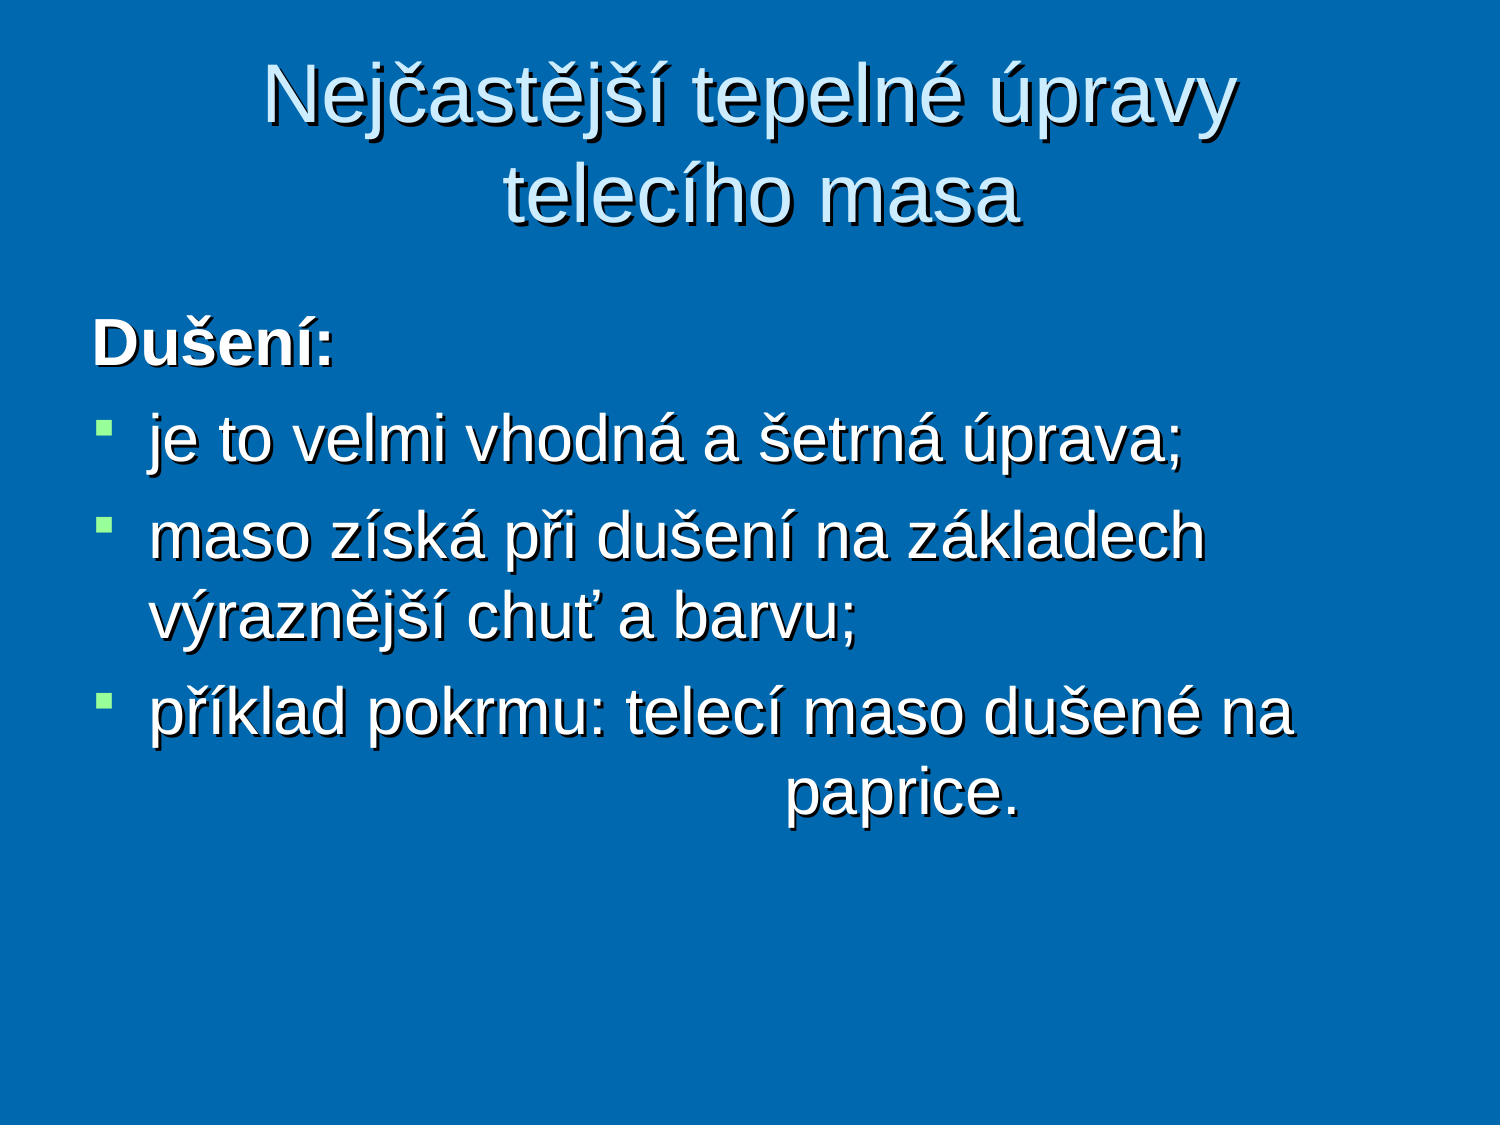

# Nejčastější tepelné úpravy telecího masa
Dušení:
je to velmi vhodná a šetrná úprava;
maso získá při dušení na základech výraznější chuť a barvu;
příklad pokrmu: telecí maso dušené na 				 paprice.